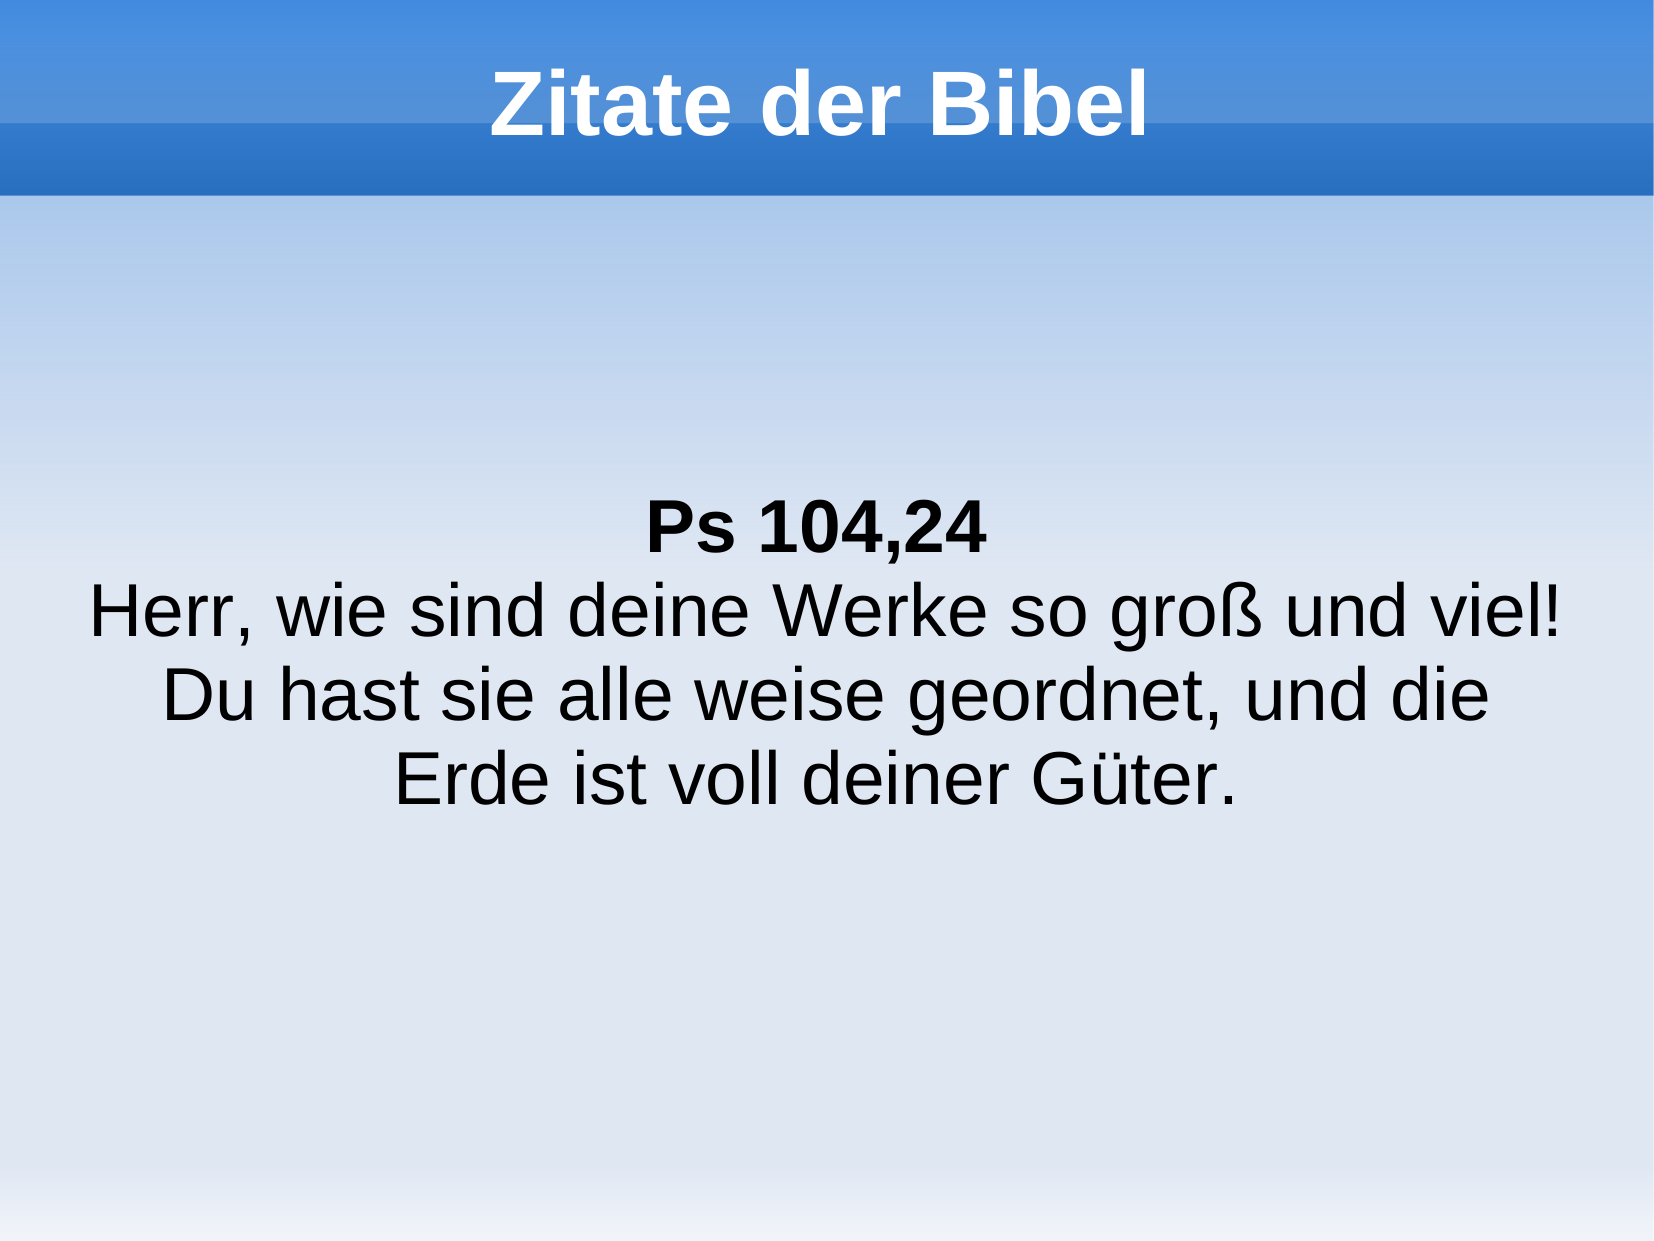

# Zitate der Bibel
Ps 104,24
Herr, wie sind deine Werke so groß und viel! Du hast sie alle weise geordnet, und die Erde ist voll deiner Güter.